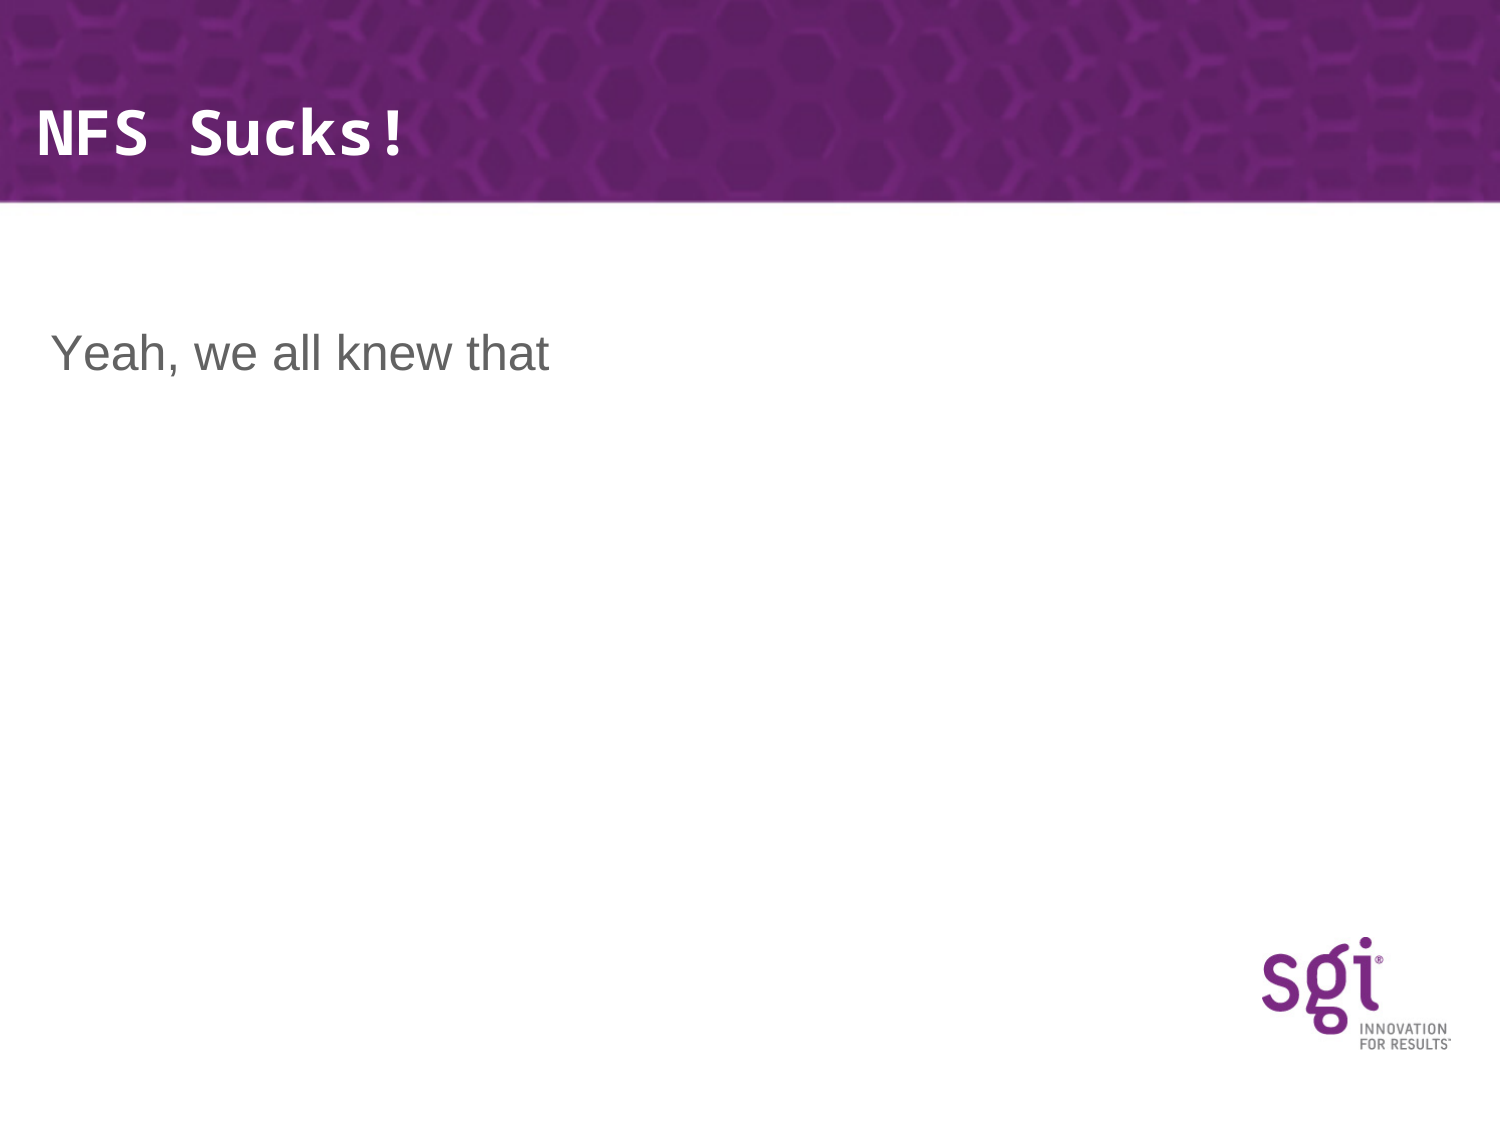

# NFS Sucks!
Yeah, we all knew that